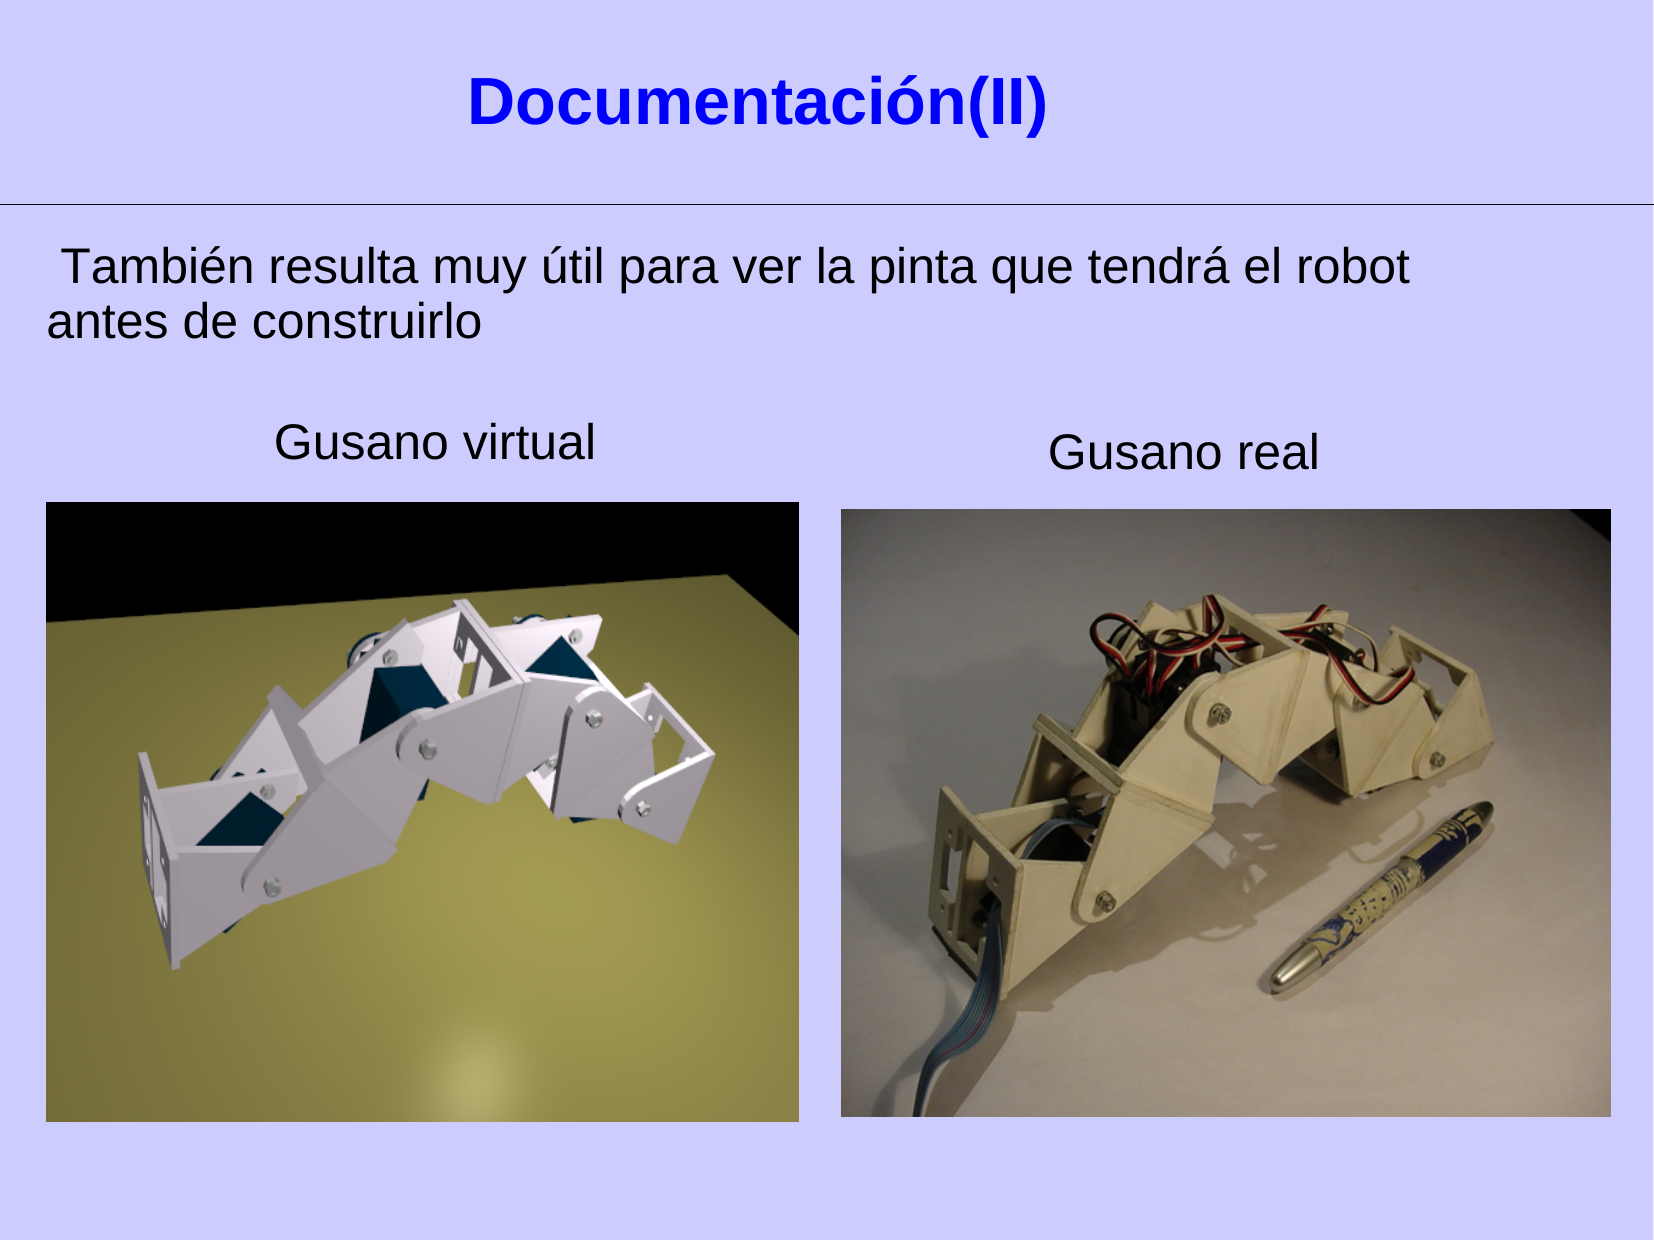

# Documentación(II)
 También resulta muy útil para ver la pinta que tendrá el robot antes de construirlo
Gusano virtual
Gusano real